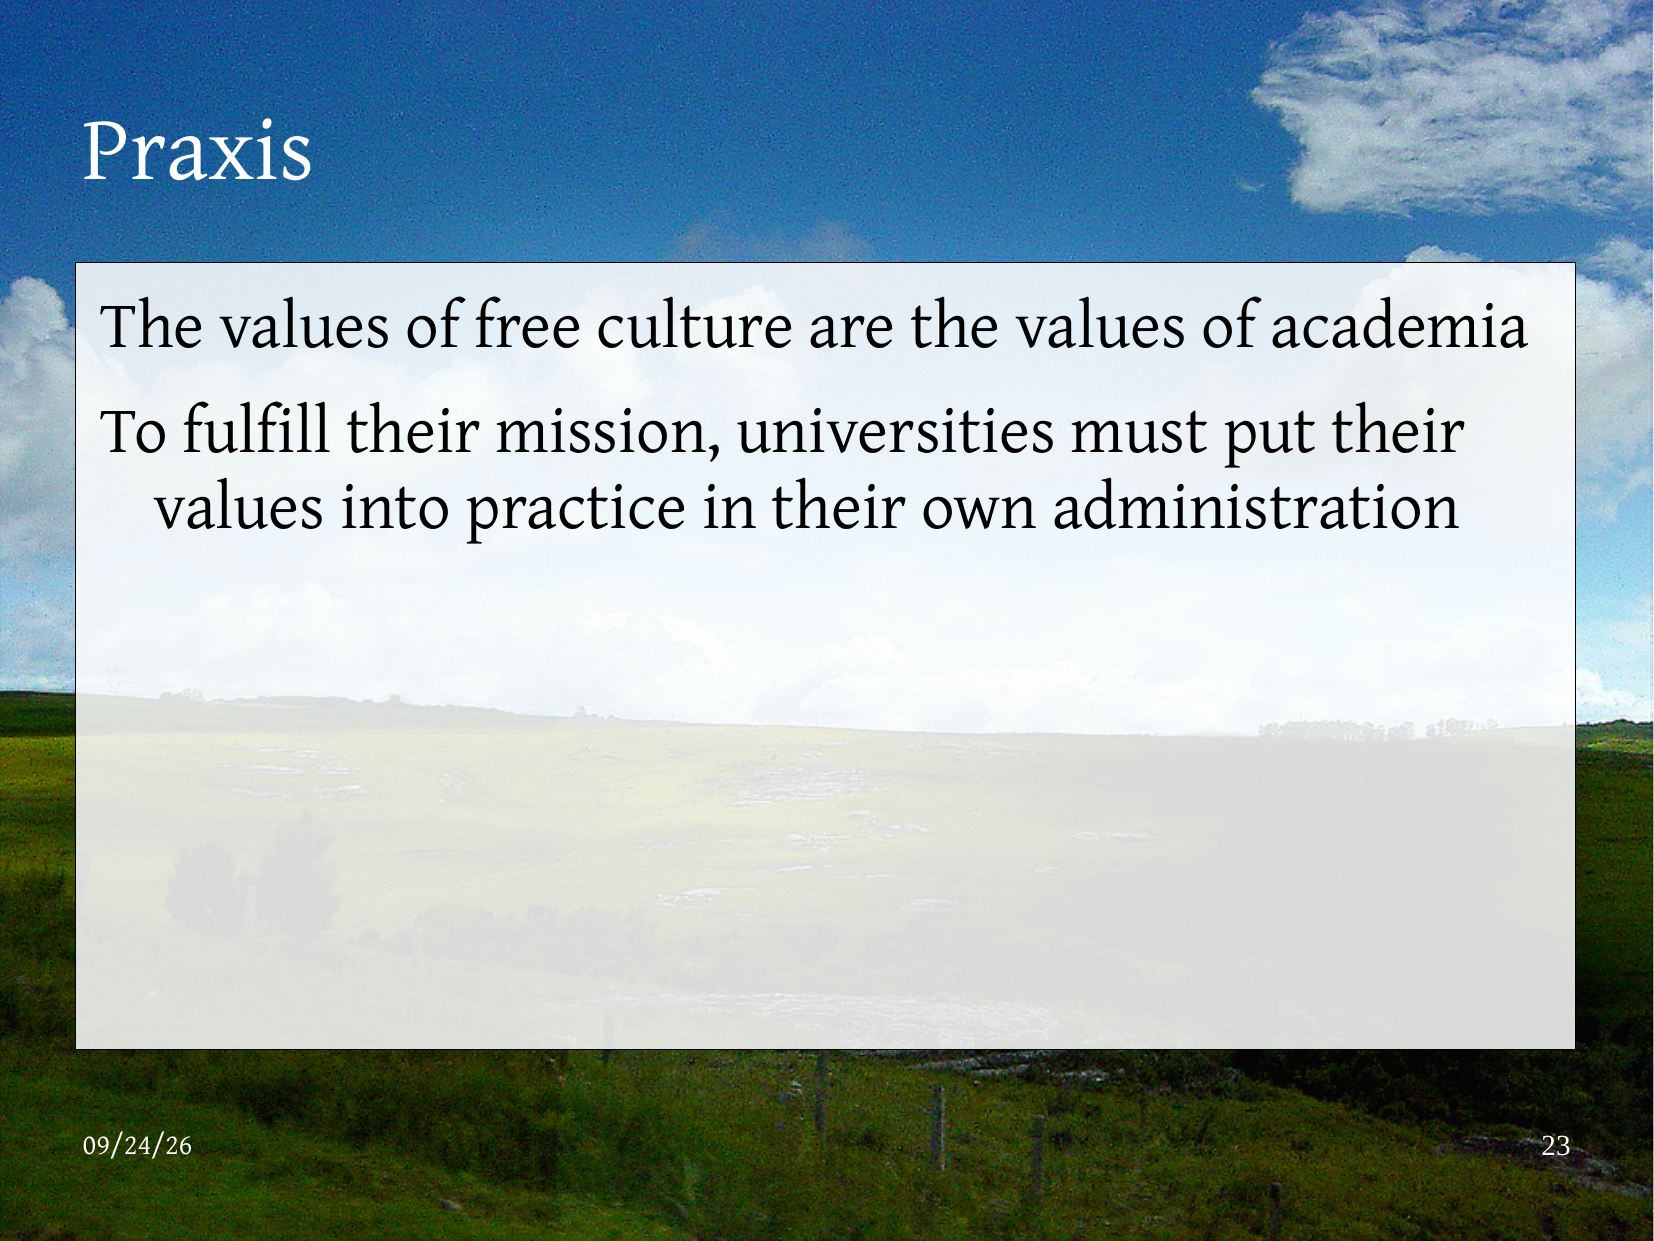

# Praxis
The values of free culture are the values of academia
To fulfill their mission, universities must put their values into practice in their own administration
23